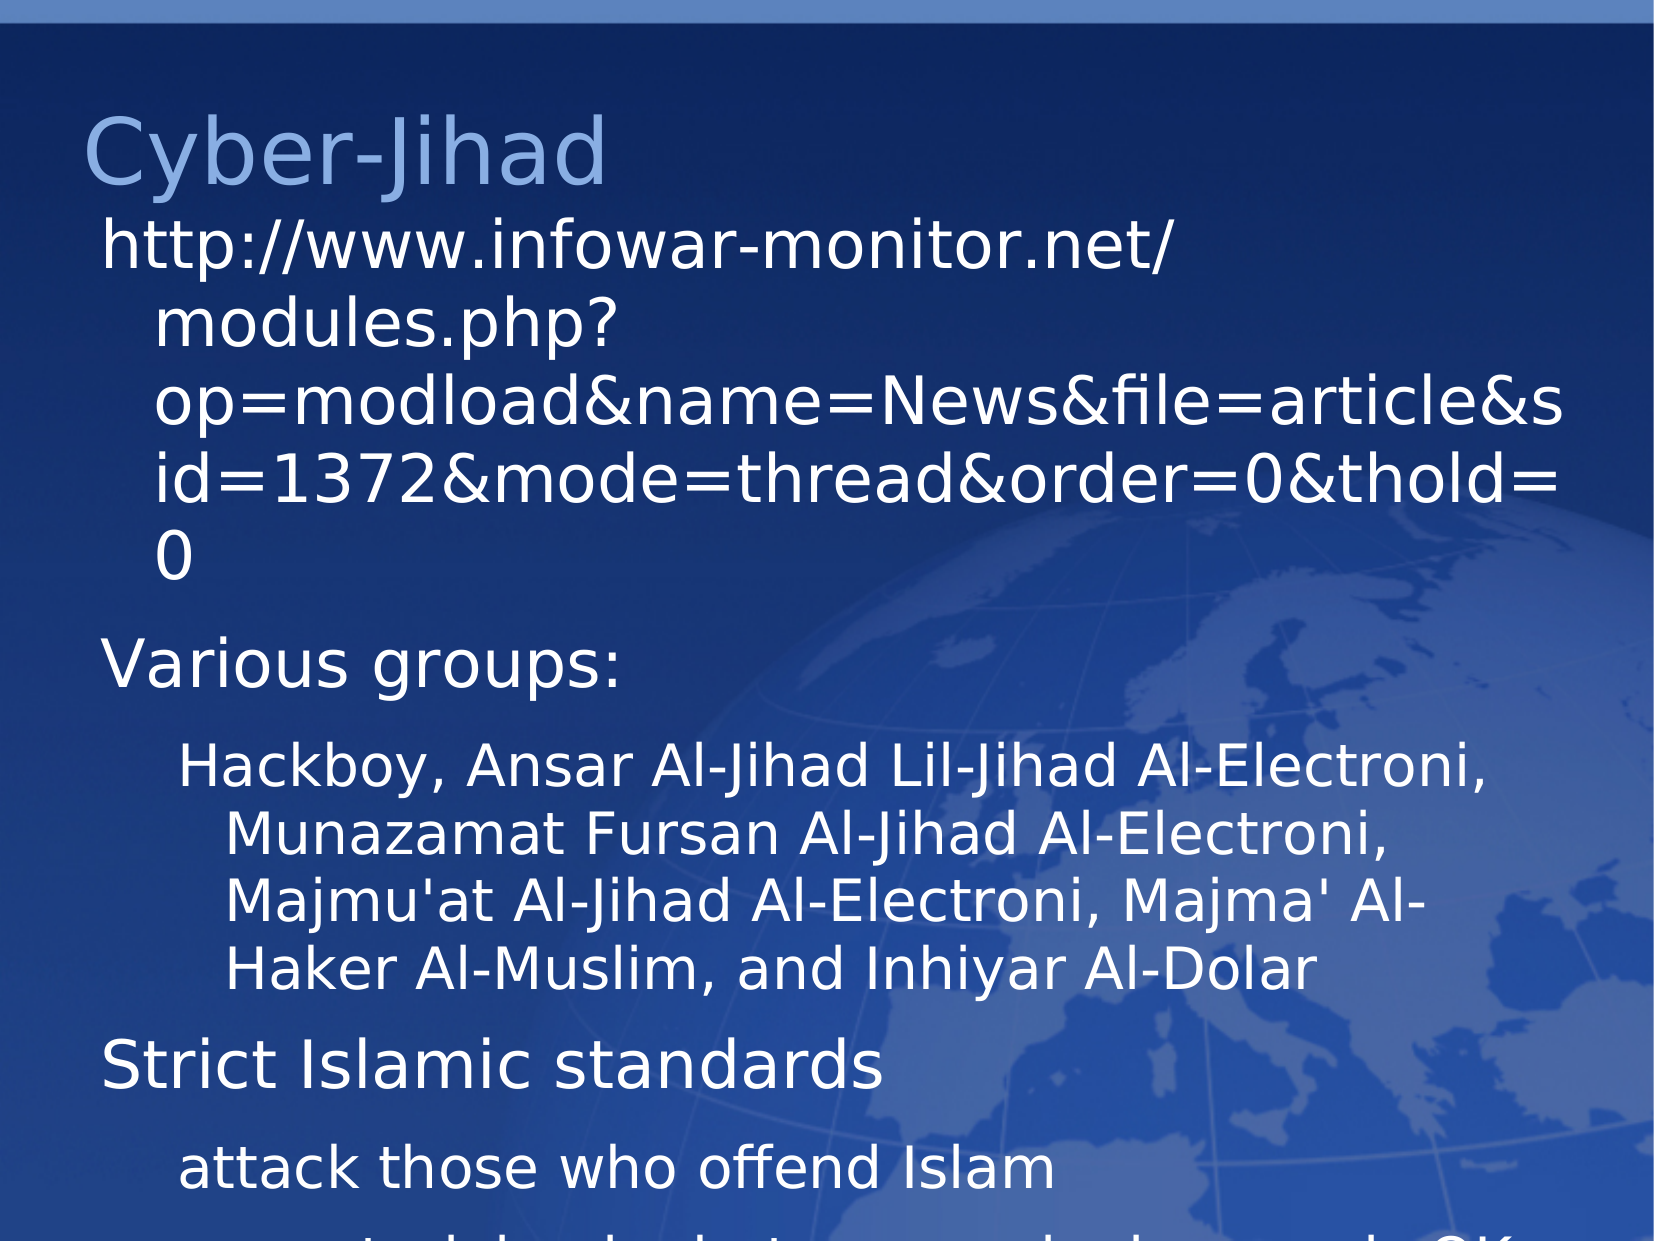

# Cyber-Jihad
http://www.infowar-monitor.net/modules.php?op=modload&name=News&file=article&sid=1372&mode=thread&order=0&thold=0
Various groups:
Hackboy, Ansar Al-Jihad Lil-Jihad Al-Electroni, Munazamat Fursan Al-Jihad Al-Electroni, Majmu'at Al-Jihad Al-Electroni, Majma' Al-Haker Al-Muslim, and Inhiyar Al-Dolar
Strict Islamic standards
attack those who offend Islam
no material gain, but economic damage is OK